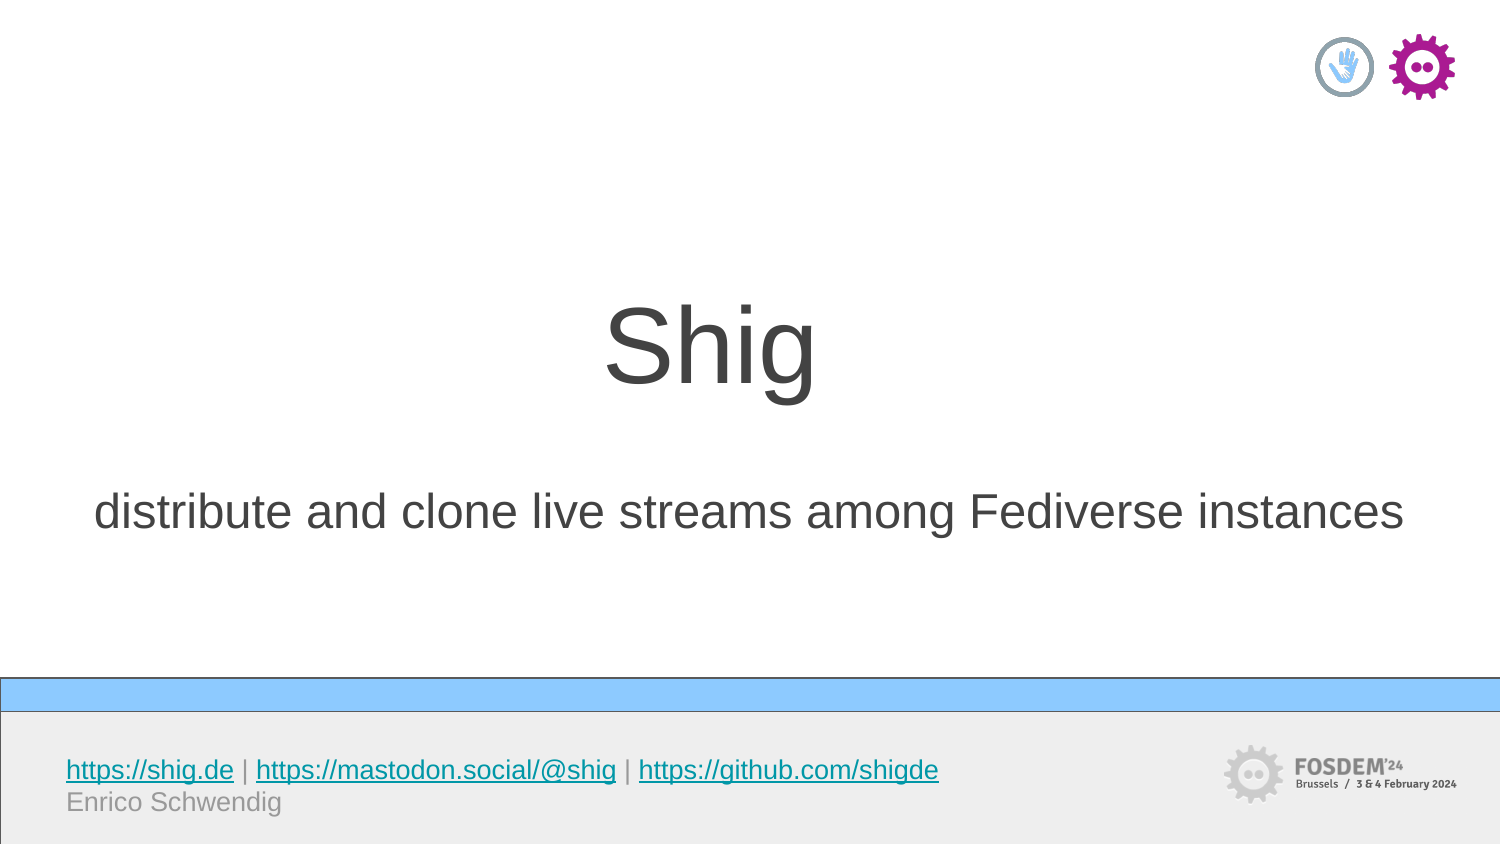

# Shig
distribute and clone live streams among Fediverse instances